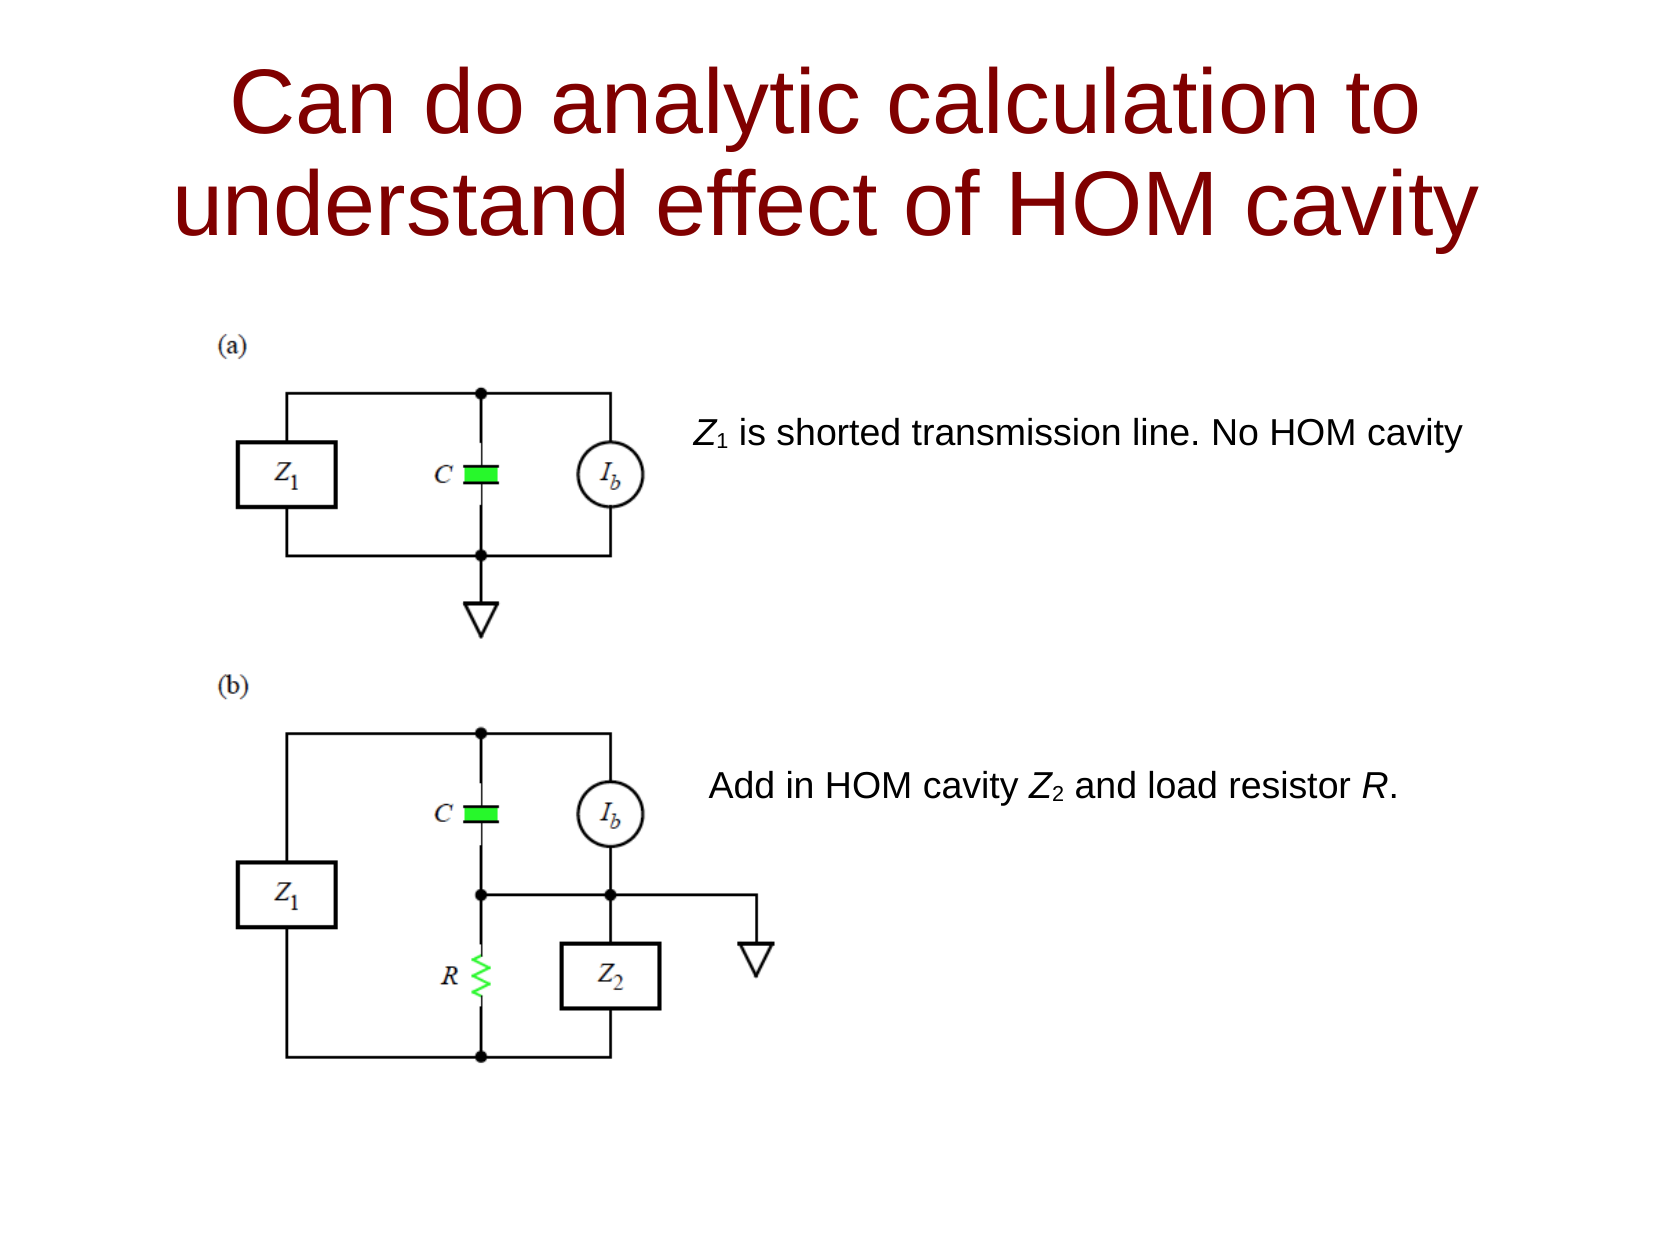

# Can do analytic calculation to understand effect of HOM cavity
Z1 is shorted transmission line. No HOM cavity
Add in HOM cavity Z2 and load resistor R.